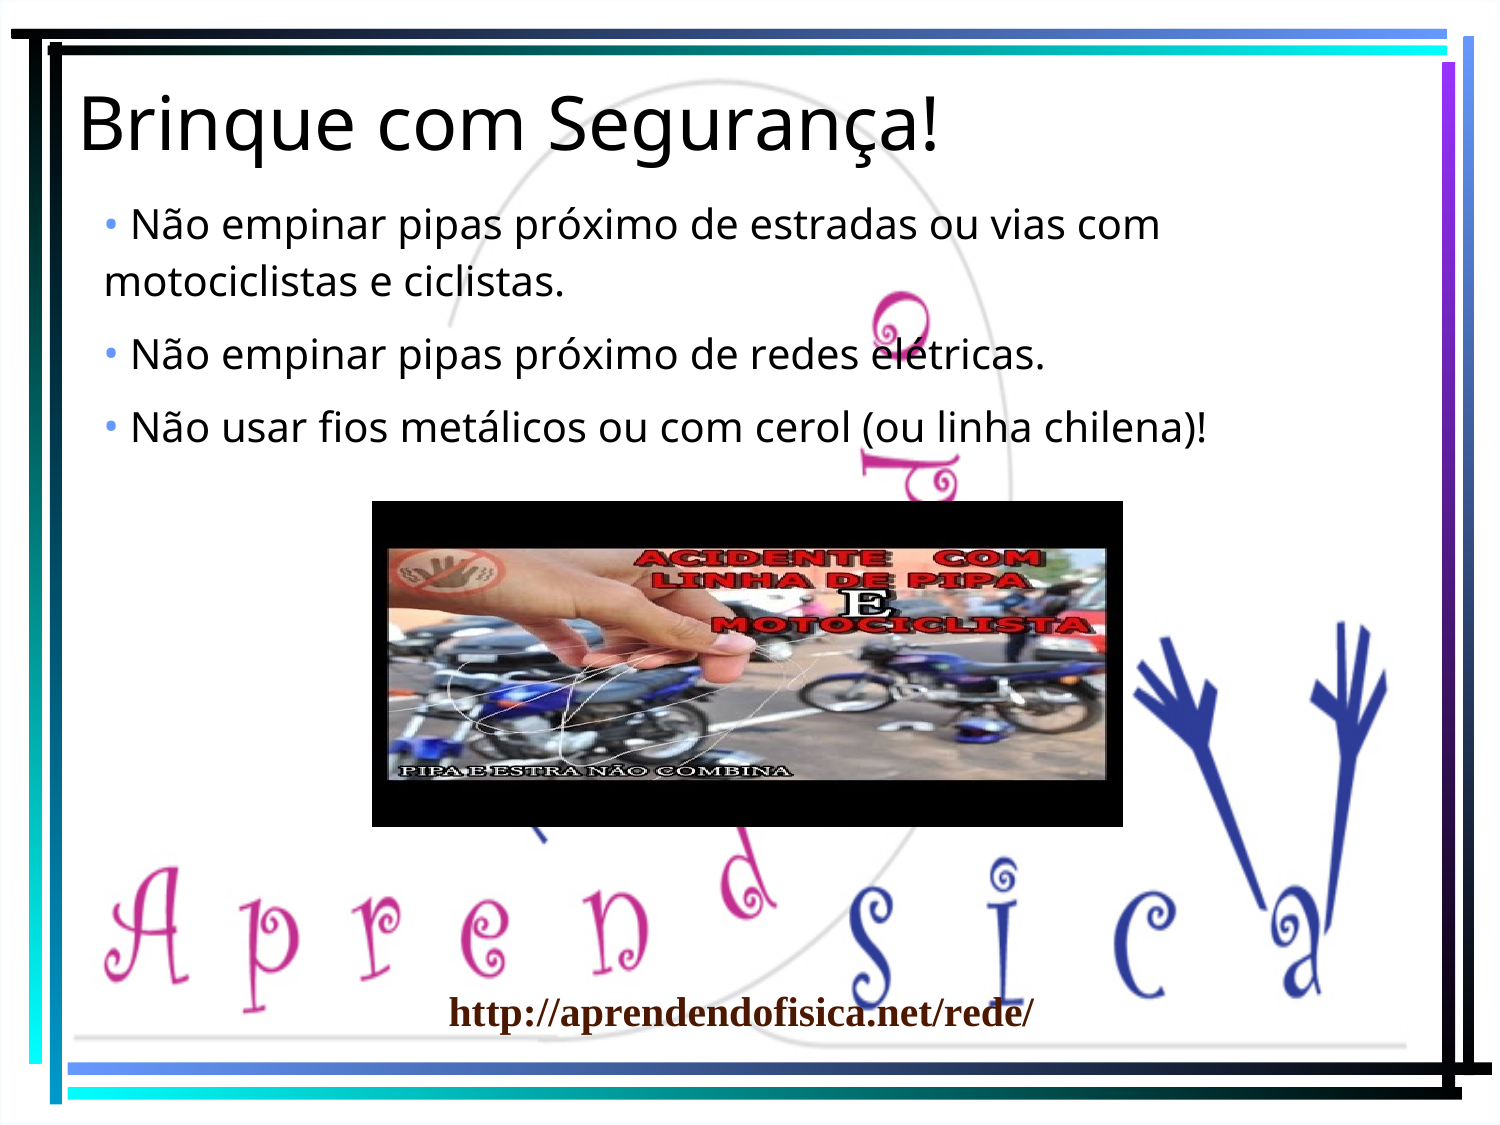

# Brinque com Segurança!
 Não empinar pipas próximo de estradas ou vias com motociclistas e ciclistas.
 Não empinar pipas próximo de redes elétricas.
 Não usar fios metálicos ou com cerol (ou linha chilena)!
 http://aprendendofisica.net/rede/